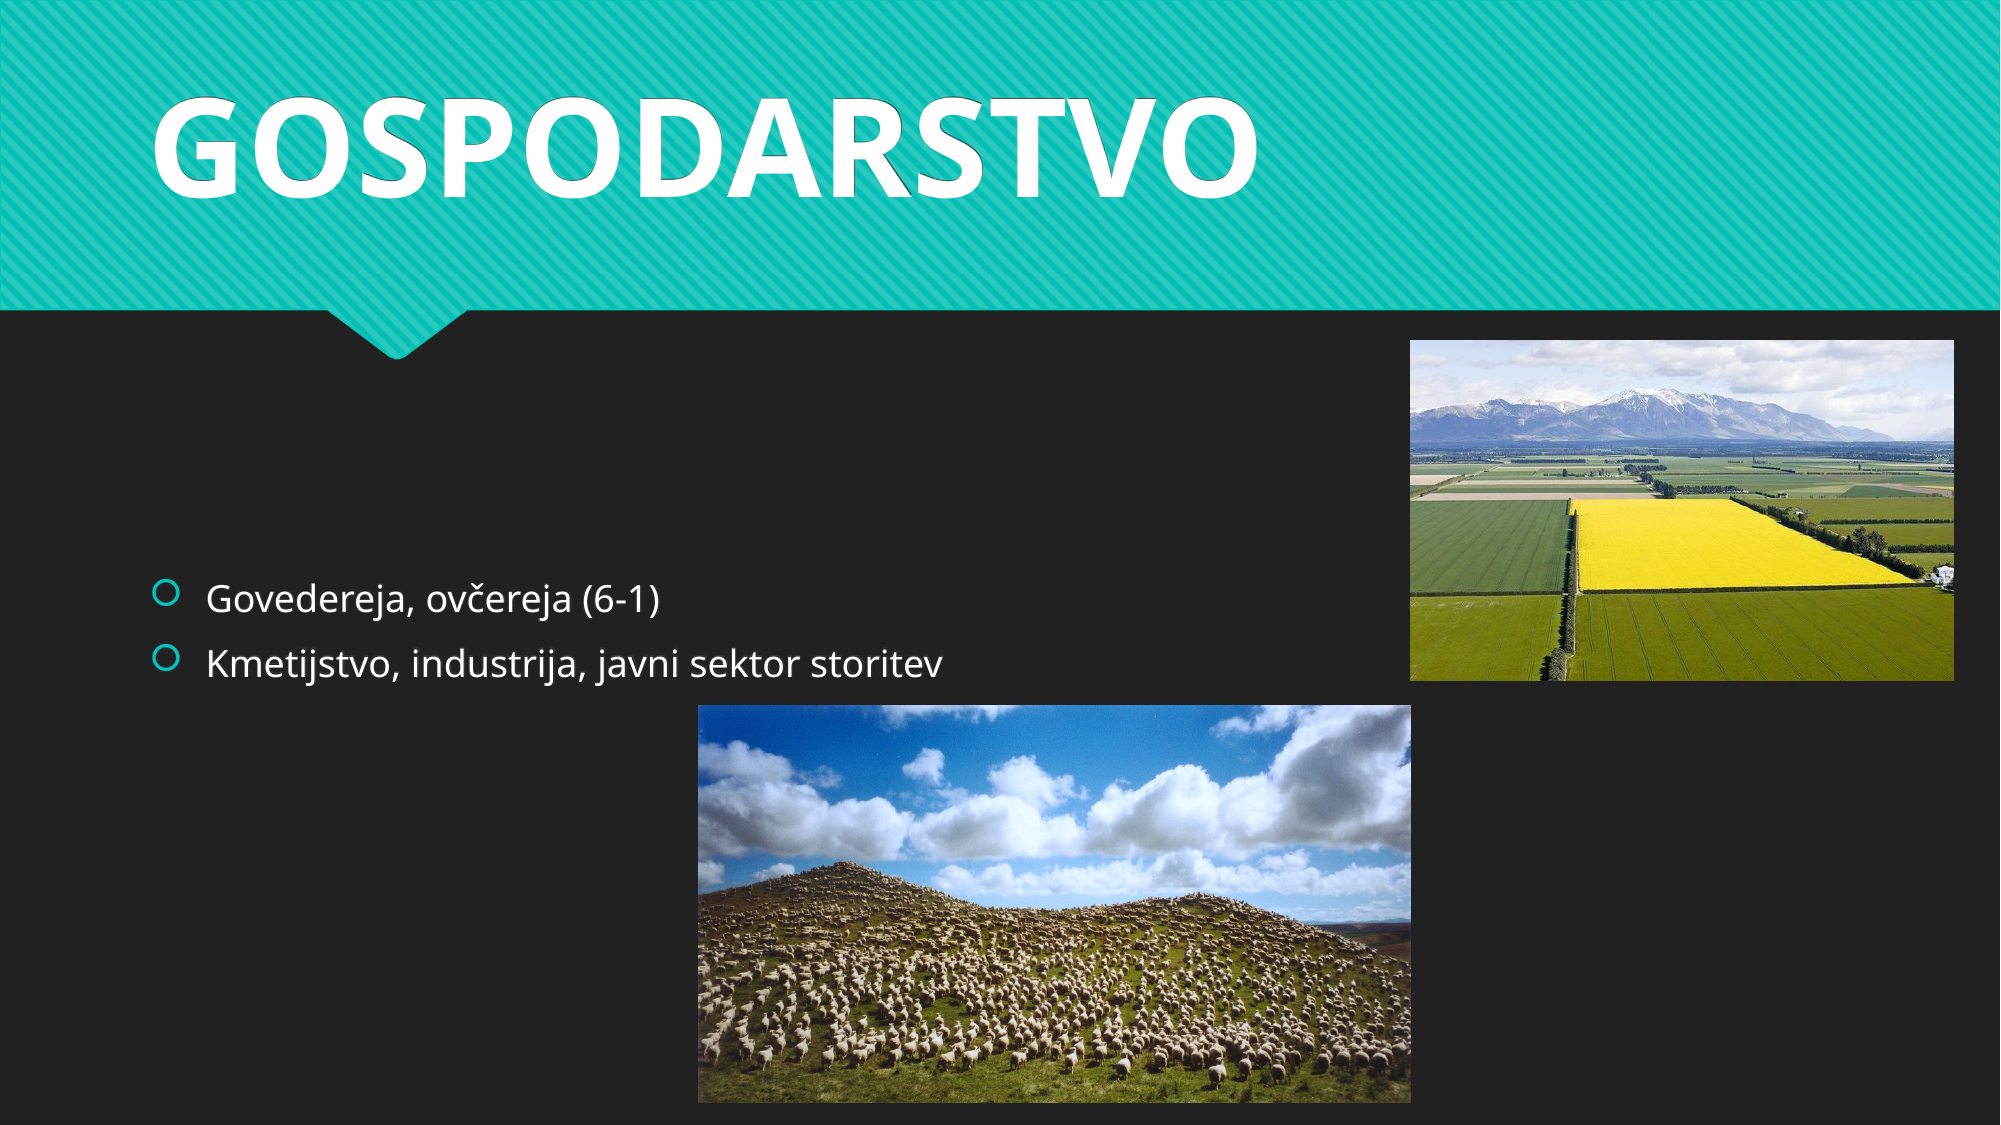

# GOSPODARSTVO
Govedereja, ovčereja (6-1)
Kmetijstvo, industrija, javni sektor storitev